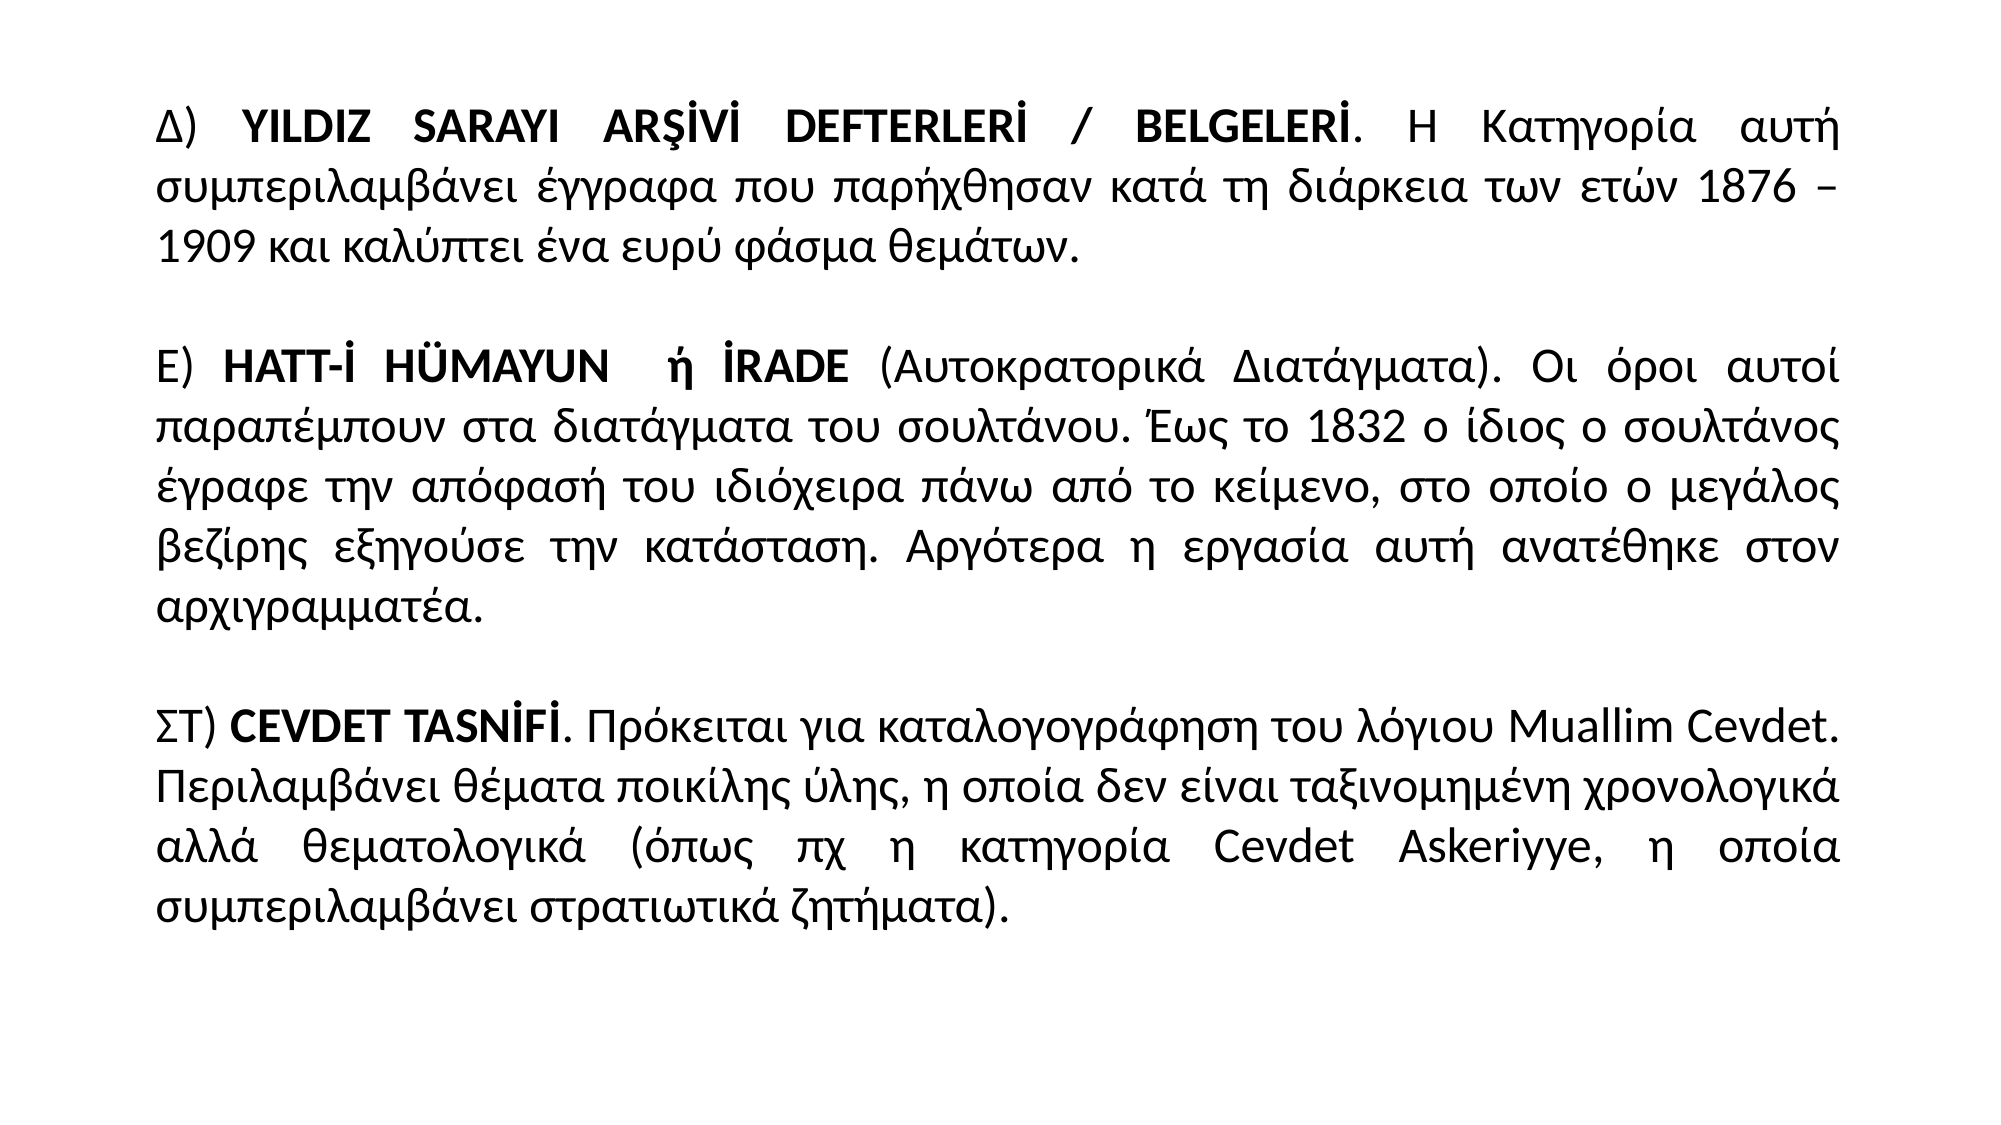

Δ) YILDIZ SARAYI ARŞİVİ DEFTERLERİ / BELGELERİ. H Κατηγορία αυτή συμπεριλαμβάνει έγγραφα που παρήχθησαν κατά τη διάρκεια των ετών 1876 – 1909 και καλύπτει ένα ευρύ φάσμα θεμάτων.
Ε) HATT-İ HÜMAYUN ή İRADE (Αυτοκρατορικά Διατάγματα). Οι όροι αυτοί παραπέμπουν στα διατάγματα του σουλτάνου. Έως το 1832 ο ίδιος ο σουλτάνος έγραφε την απόφασή του ιδιόχειρα πάνω από το κείμενο, στο οποίο ο μεγάλος βεζίρης εξηγούσε την κατάσταση. Αργότερα η εργασία αυτή ανατέθηκε στον αρχιγραμματέα.
ΣΤ) CEVDET TASNİFİ. Πρόκειται για καταλογογράφηση του λόγιου Muallim Cevdet. Περιλαμβάνει θέματα ποικίλης ύλης, η οποία δεν είναι ταξινομημένη χρονολογικά αλλά θεματολογικά (όπως πχ η κατηγορία Cevdet Askeriyye, η οποία συμπεριλαμβάνει στρατιωτικά ζητήματα).